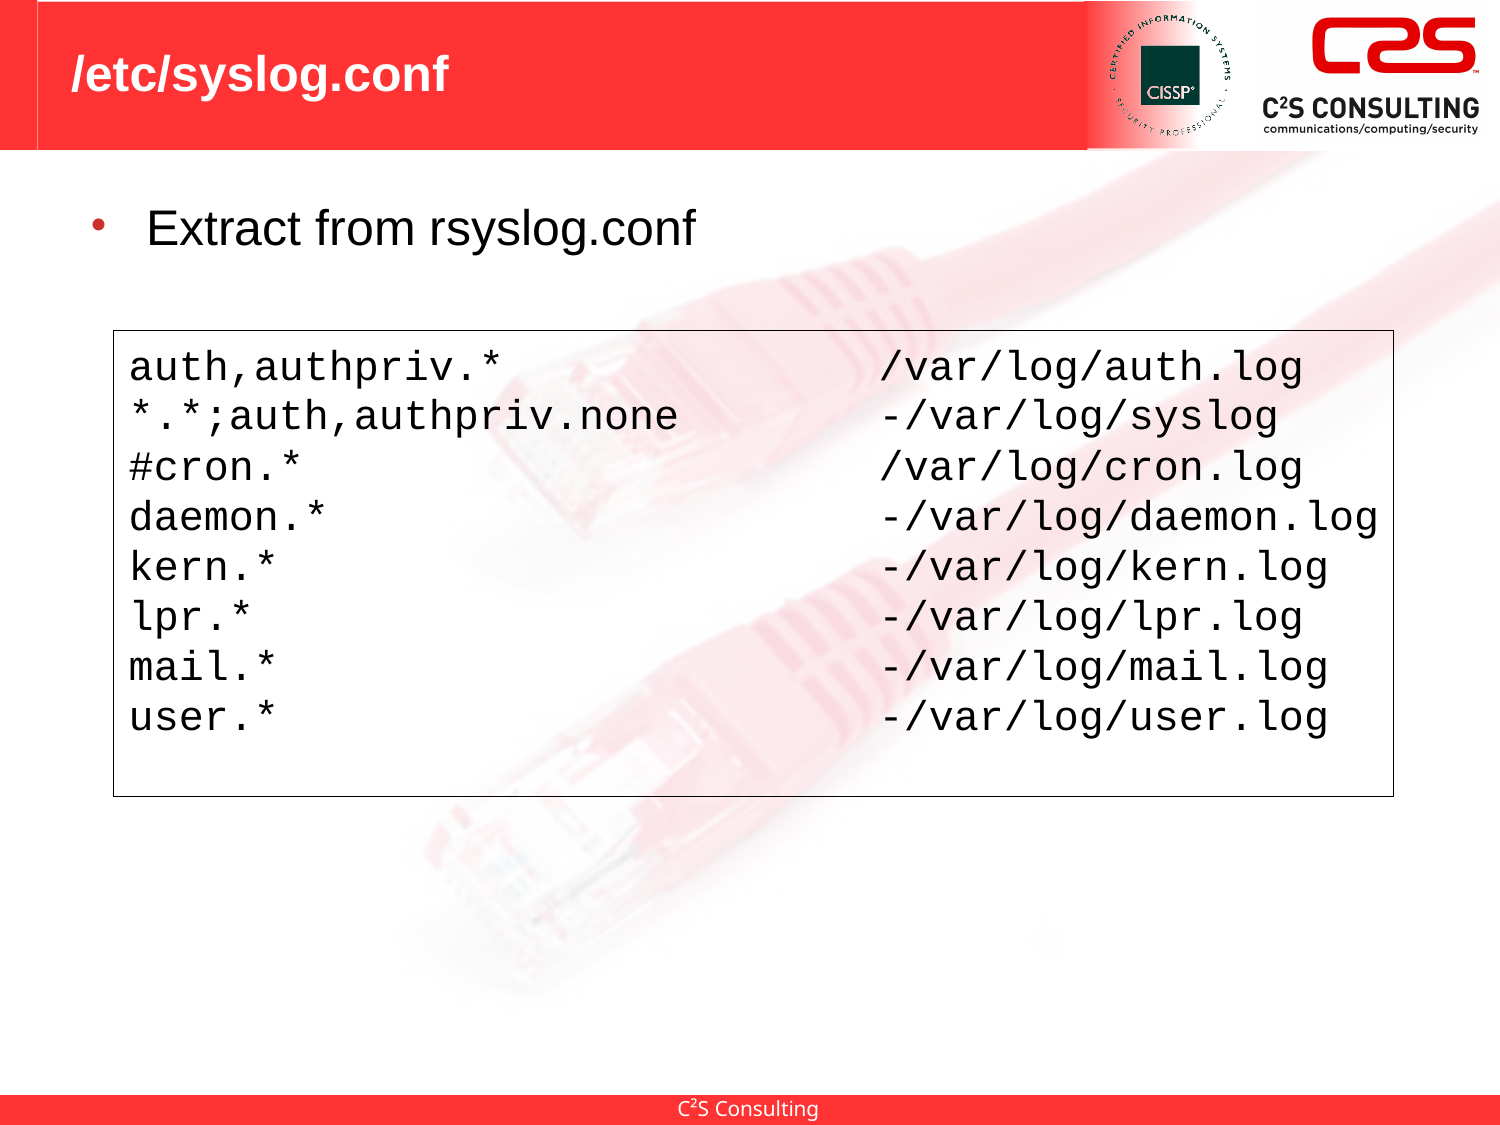

/etc/syslog.conf
# Extract from rsyslog.conf
auth,authpriv.*			/var/log/auth.log
*.*;auth,authpriv.none		-/var/log/syslog
#cron.*				/var/log/cron.log
daemon.*				-/var/log/daemon.log
kern.*				-/var/log/kern.log
lpr.*					-/var/log/lpr.log
mail.*				-/var/log/mail.log
user.*				-/var/log/user.log